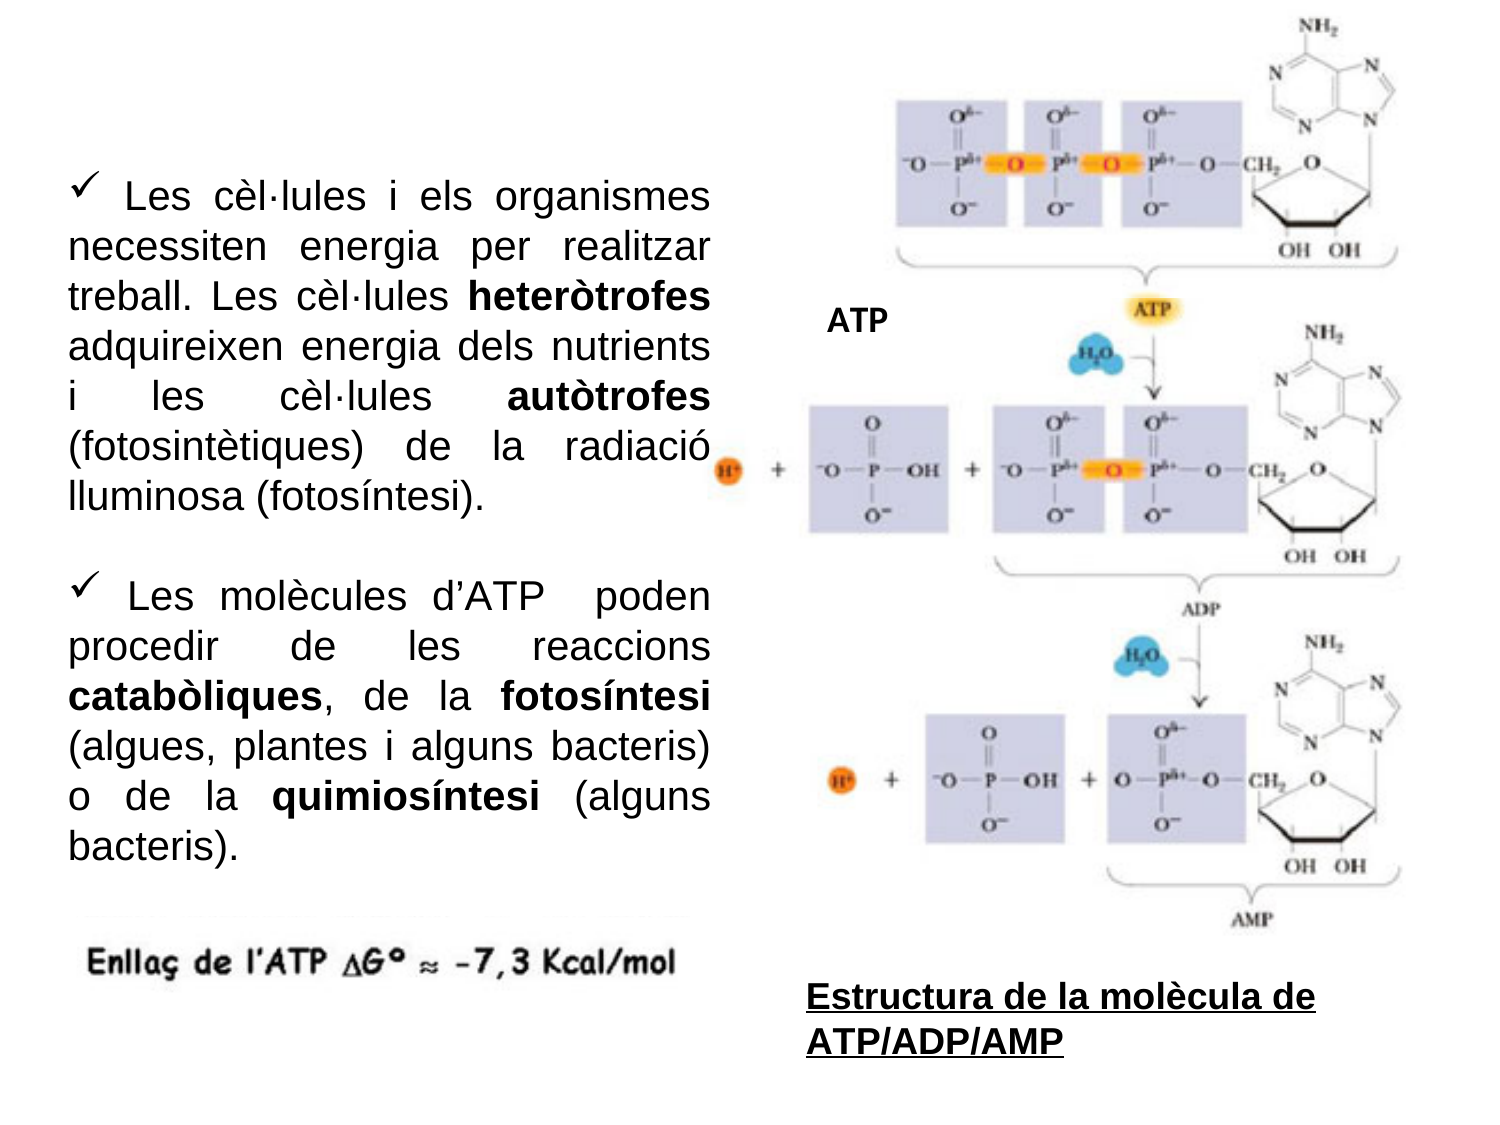

Les cèl·lules i els organismes necessiten energia per realitzar treball. Les cèl·lules heteròtrofes adquireixen energia dels nutrients i les cèl·lules autòtrofes (fotosintètiques) de la radiació lluminosa (fotosíntesi).
 Les molècules d’ATP poden procedir de les reaccions catabòliques, de la fotosíntesi (algues, plantes i alguns bacteris) o de la quimiosíntesi (alguns bacteris).
ATP
Estructura de la molècula de ATP/ADP/AMP